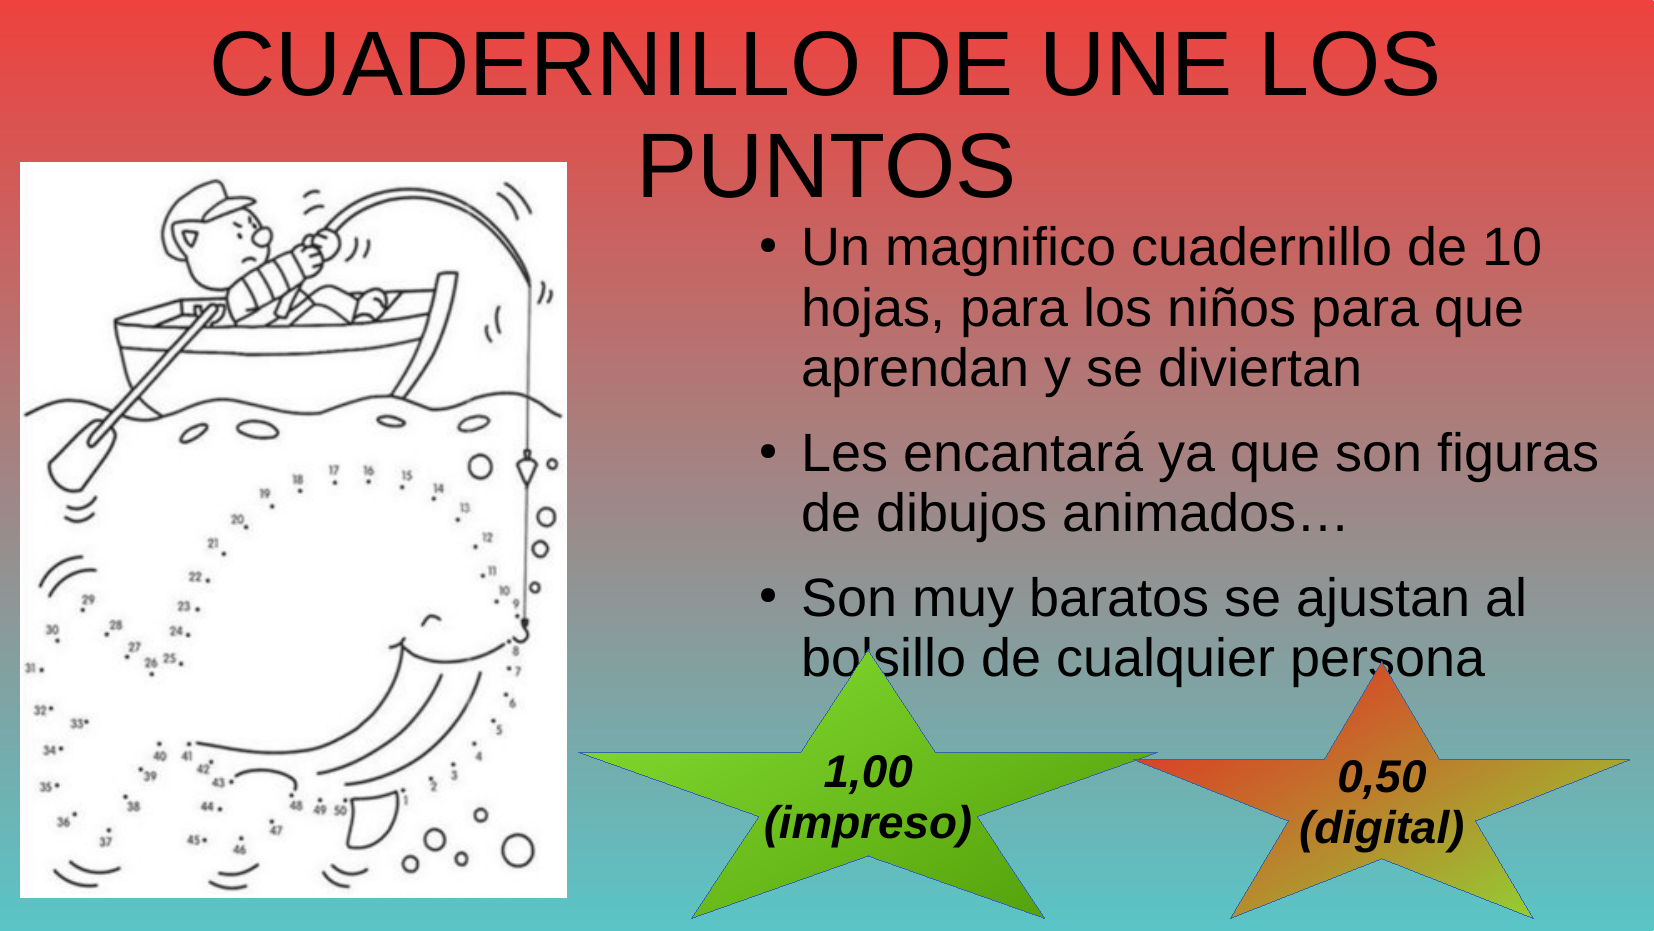

# CUADERNILLO DE UNE LOS PUNTOS
Un magnifico cuadernillo de 10 hojas, para los niños para que aprendan y se diviertan
Les encantará ya que son figuras de dibujos animados…
Son muy baratos se ajustan al bolsillo de cualquier persona
1,00
(impreso)
0,50
(digital)